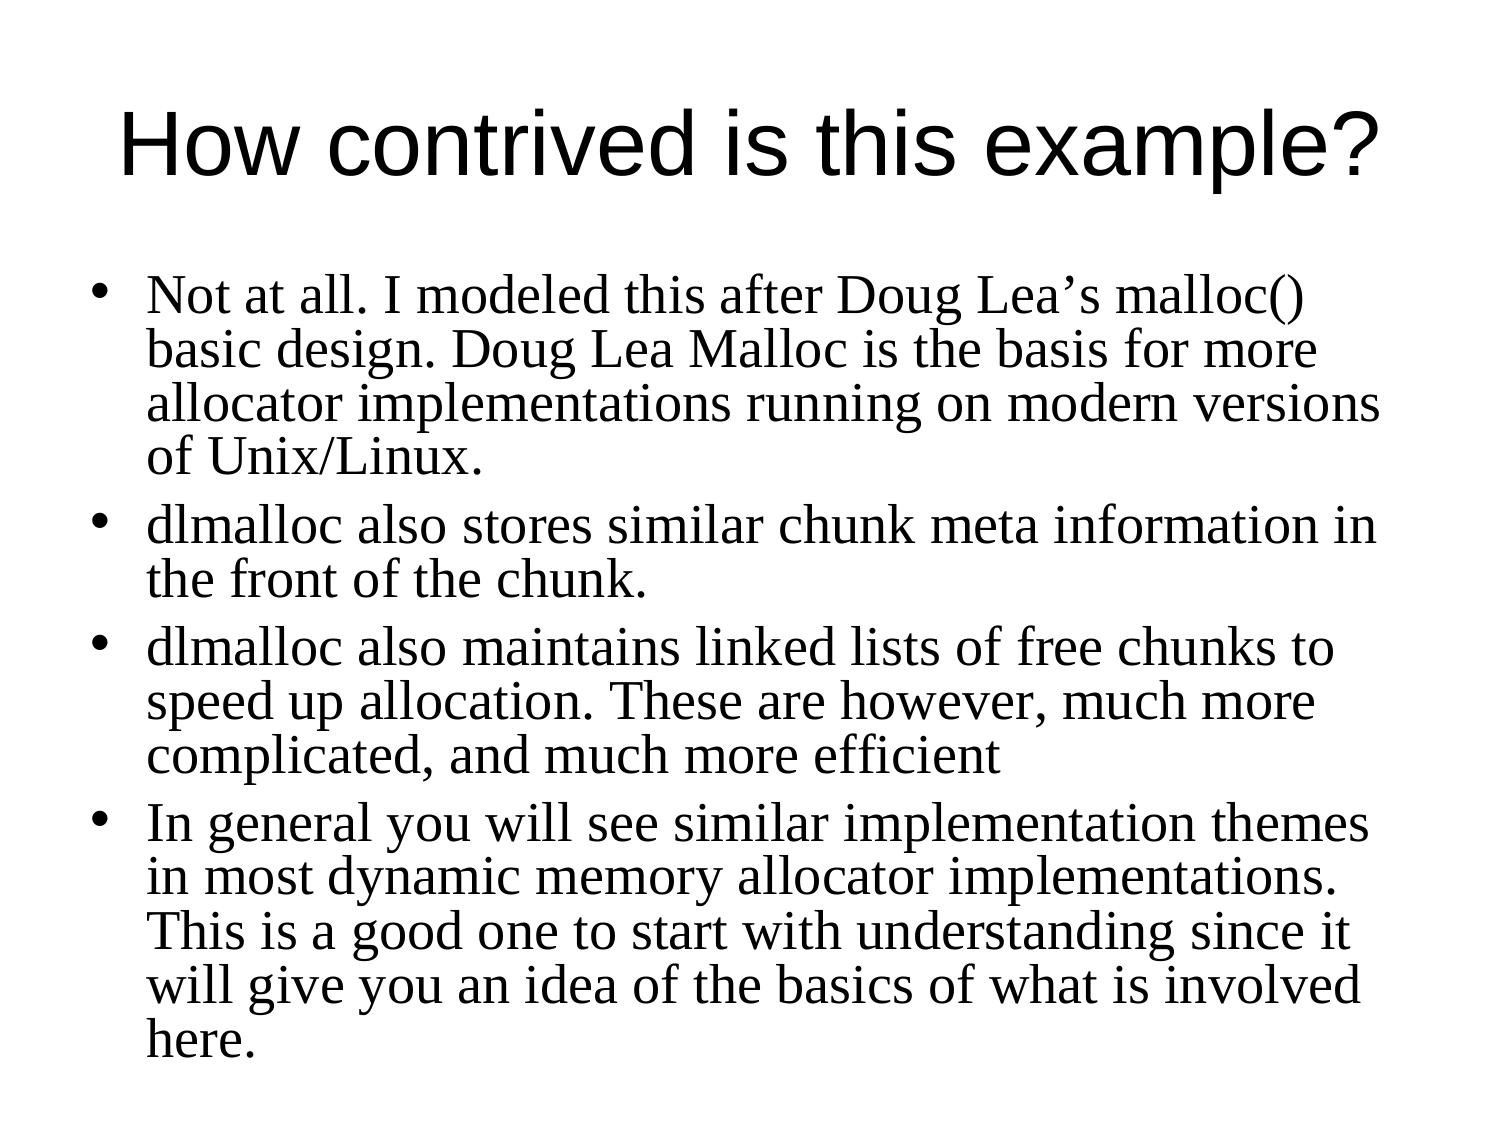

# How contrived is this example?
Not at all. I modeled this after Doug Lea’s malloc() basic design. Doug Lea Malloc is the basis for more allocator implementations running on modern versions of Unix/Linux.
dlmalloc also stores similar chunk meta information in the front of the chunk.
dlmalloc also maintains linked lists of free chunks to speed up allocation. These are however, much more complicated, and much more efficient
In general you will see similar implementation themes in most dynamic memory allocator implementations. This is a good one to start with understanding since it will give you an idea of the basics of what is involved here.